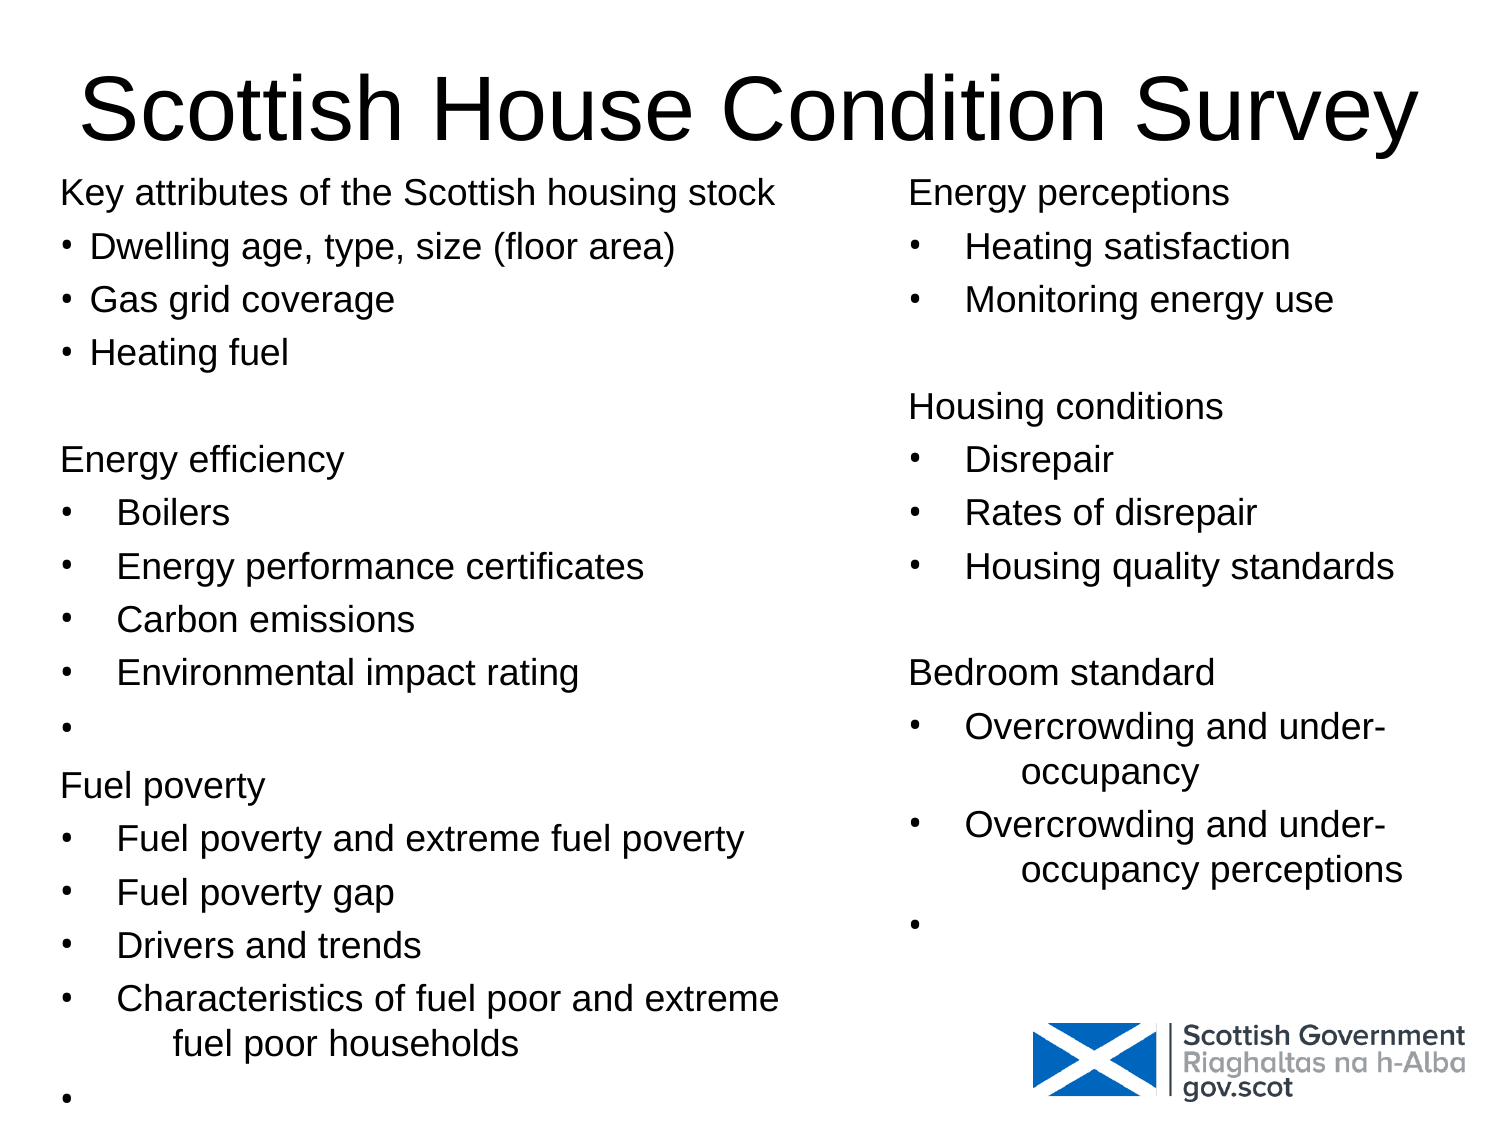

Scottish House Condition Survey
# Key attributes of the Scottish housing stock
Dwelling age, type, size (floor area)
Gas grid coverage
Heating fuel
Energy efficiency
Boilers
Energy performance certificates
Carbon emissions
Environmental impact rating
Fuel poverty
Fuel poverty and extreme fuel poverty
Fuel poverty gap
Drivers and trends
Characteristics of fuel poor and extreme fuel poor households
Energy perceptions
Heating satisfaction
Monitoring energy use
Housing conditions
Disrepair
Rates of disrepair
Housing quality standards
Bedroom standard
Overcrowding and under-occupancy
Overcrowding and under-occupancy perceptions